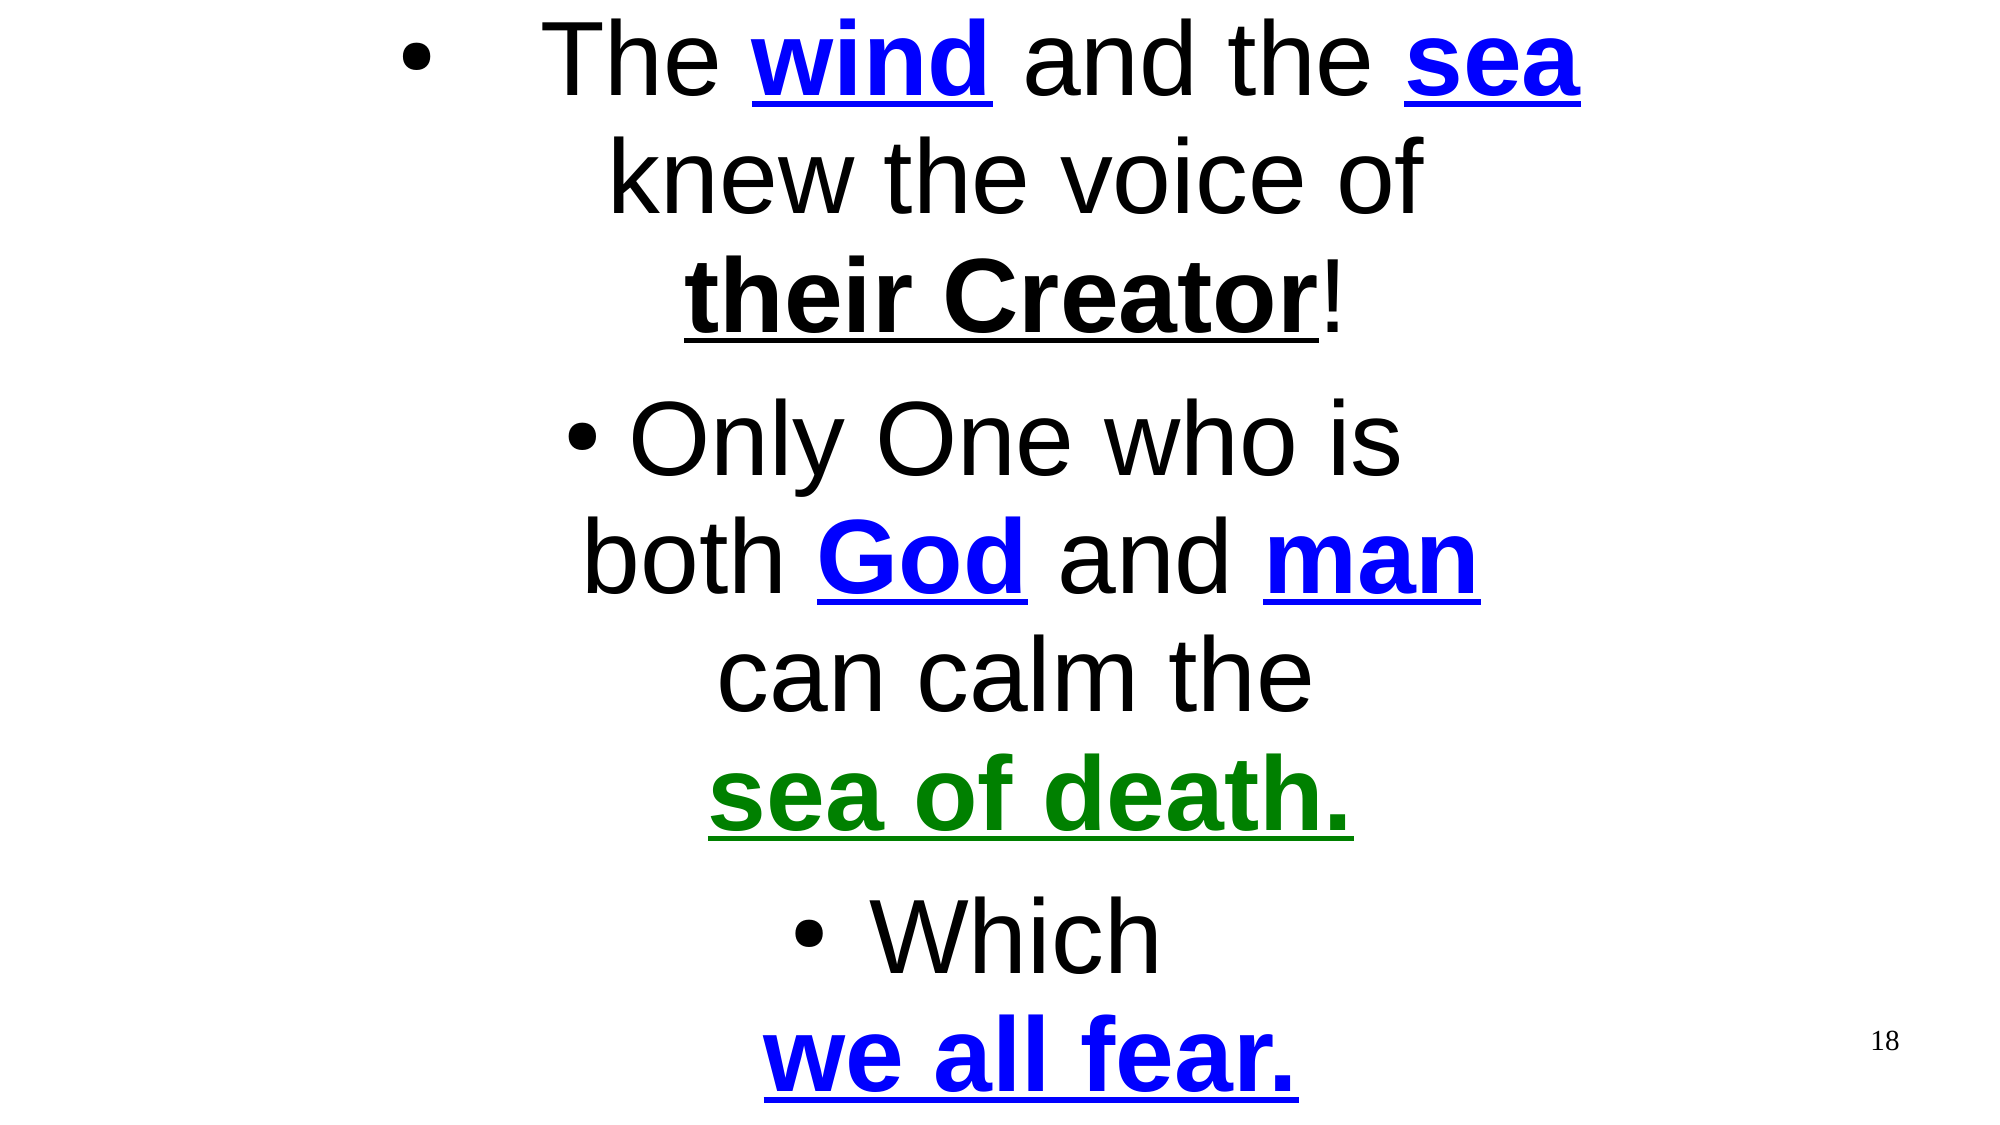

# The wind and the sea knew the voice of their Creator!
Only One who is
both God and man
can calm the
sea of death.
Which
we all fear.
18